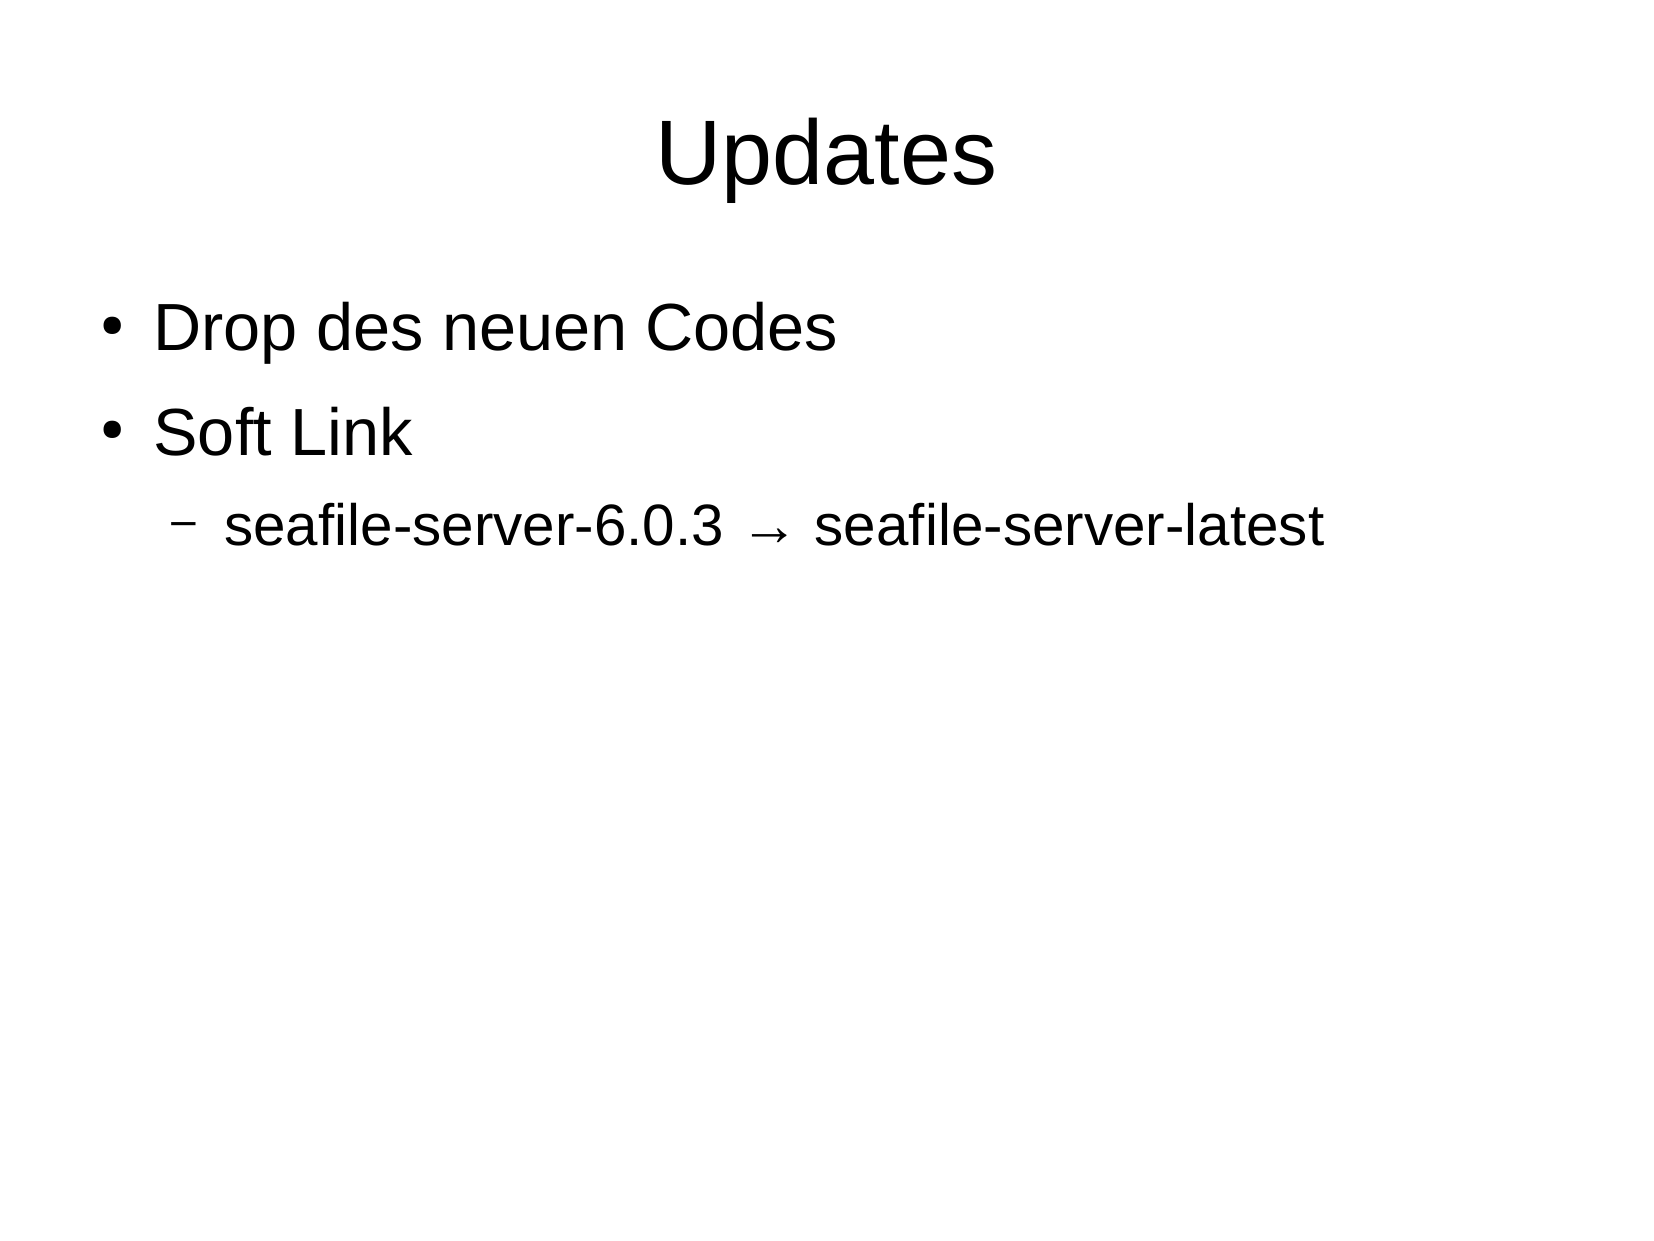

# Updates
Drop des neuen Codes
Soft Link
seafile-server-6.0.3 → seafile-server-latest